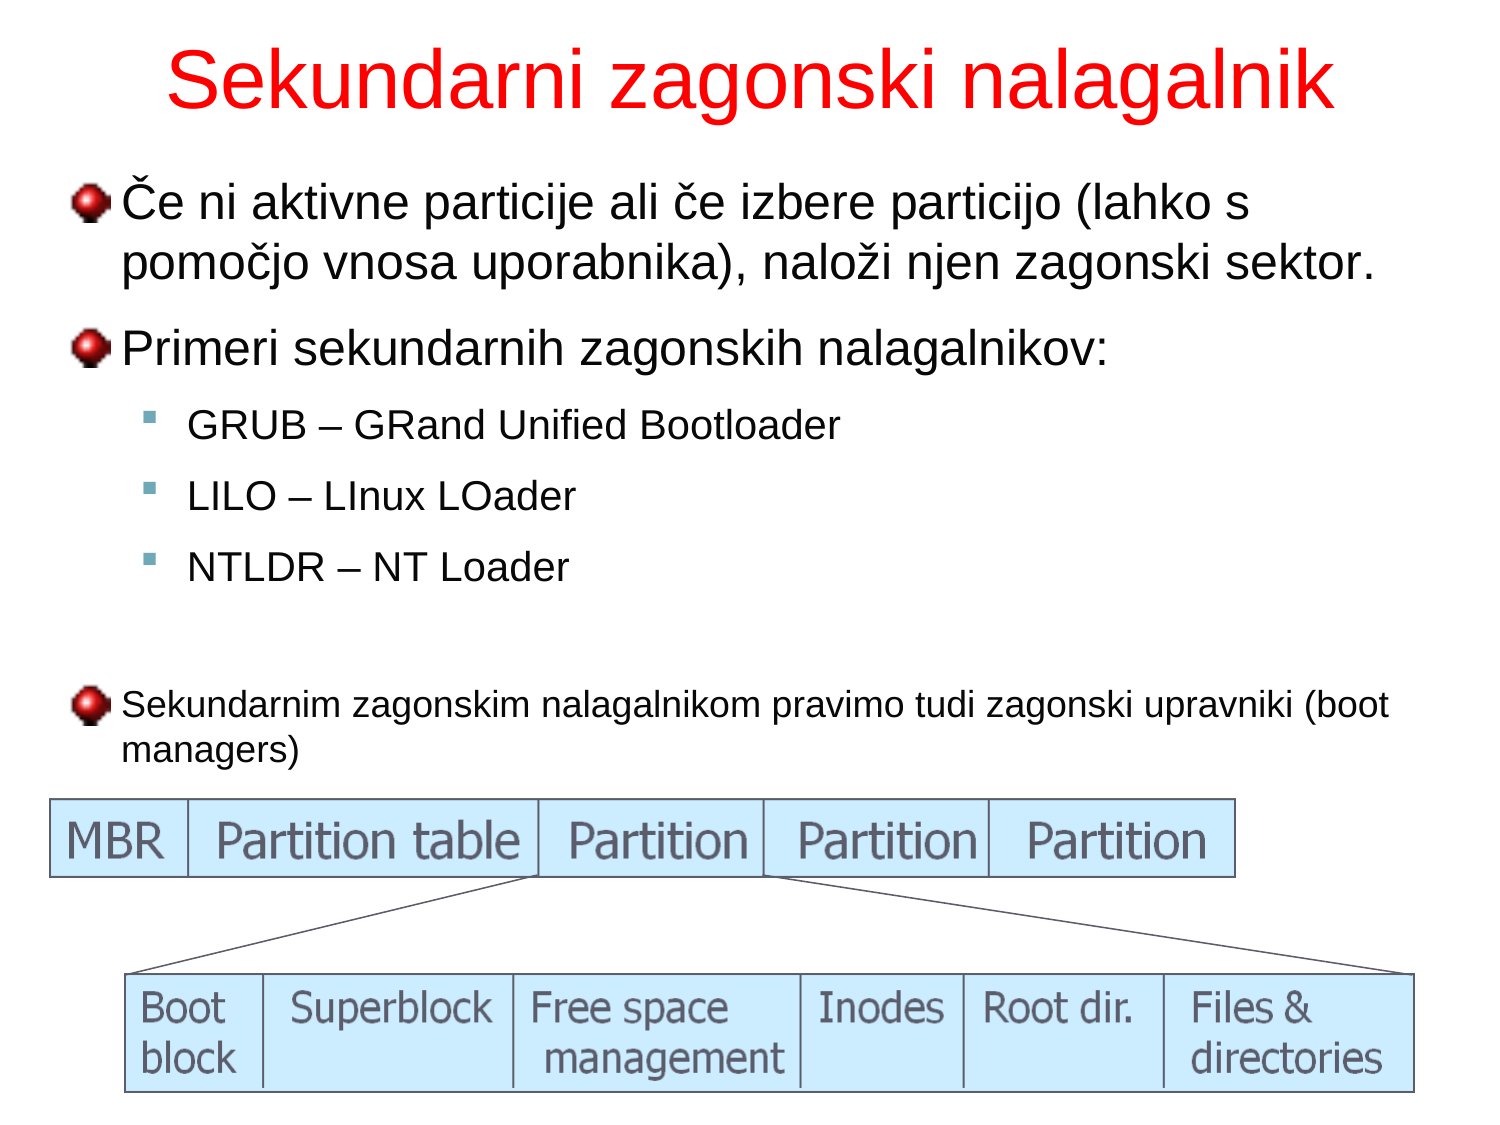

# Sekundarni zagonski nalagalnik
Če ni aktivne particije ali če izbere particijo (lahko s pomočjo vnosa uporabnika), naloži njen zagonski sektor.
Primeri sekundarnih zagonskih nalagalnikov:
GRUB – GRand Unified Bootloader
LILO – LInux LOader
NTLDR – NT Loader
Sekundarnim zagonskim nalagalnikom pravimo tudi zagonski upravniki (boot managers)